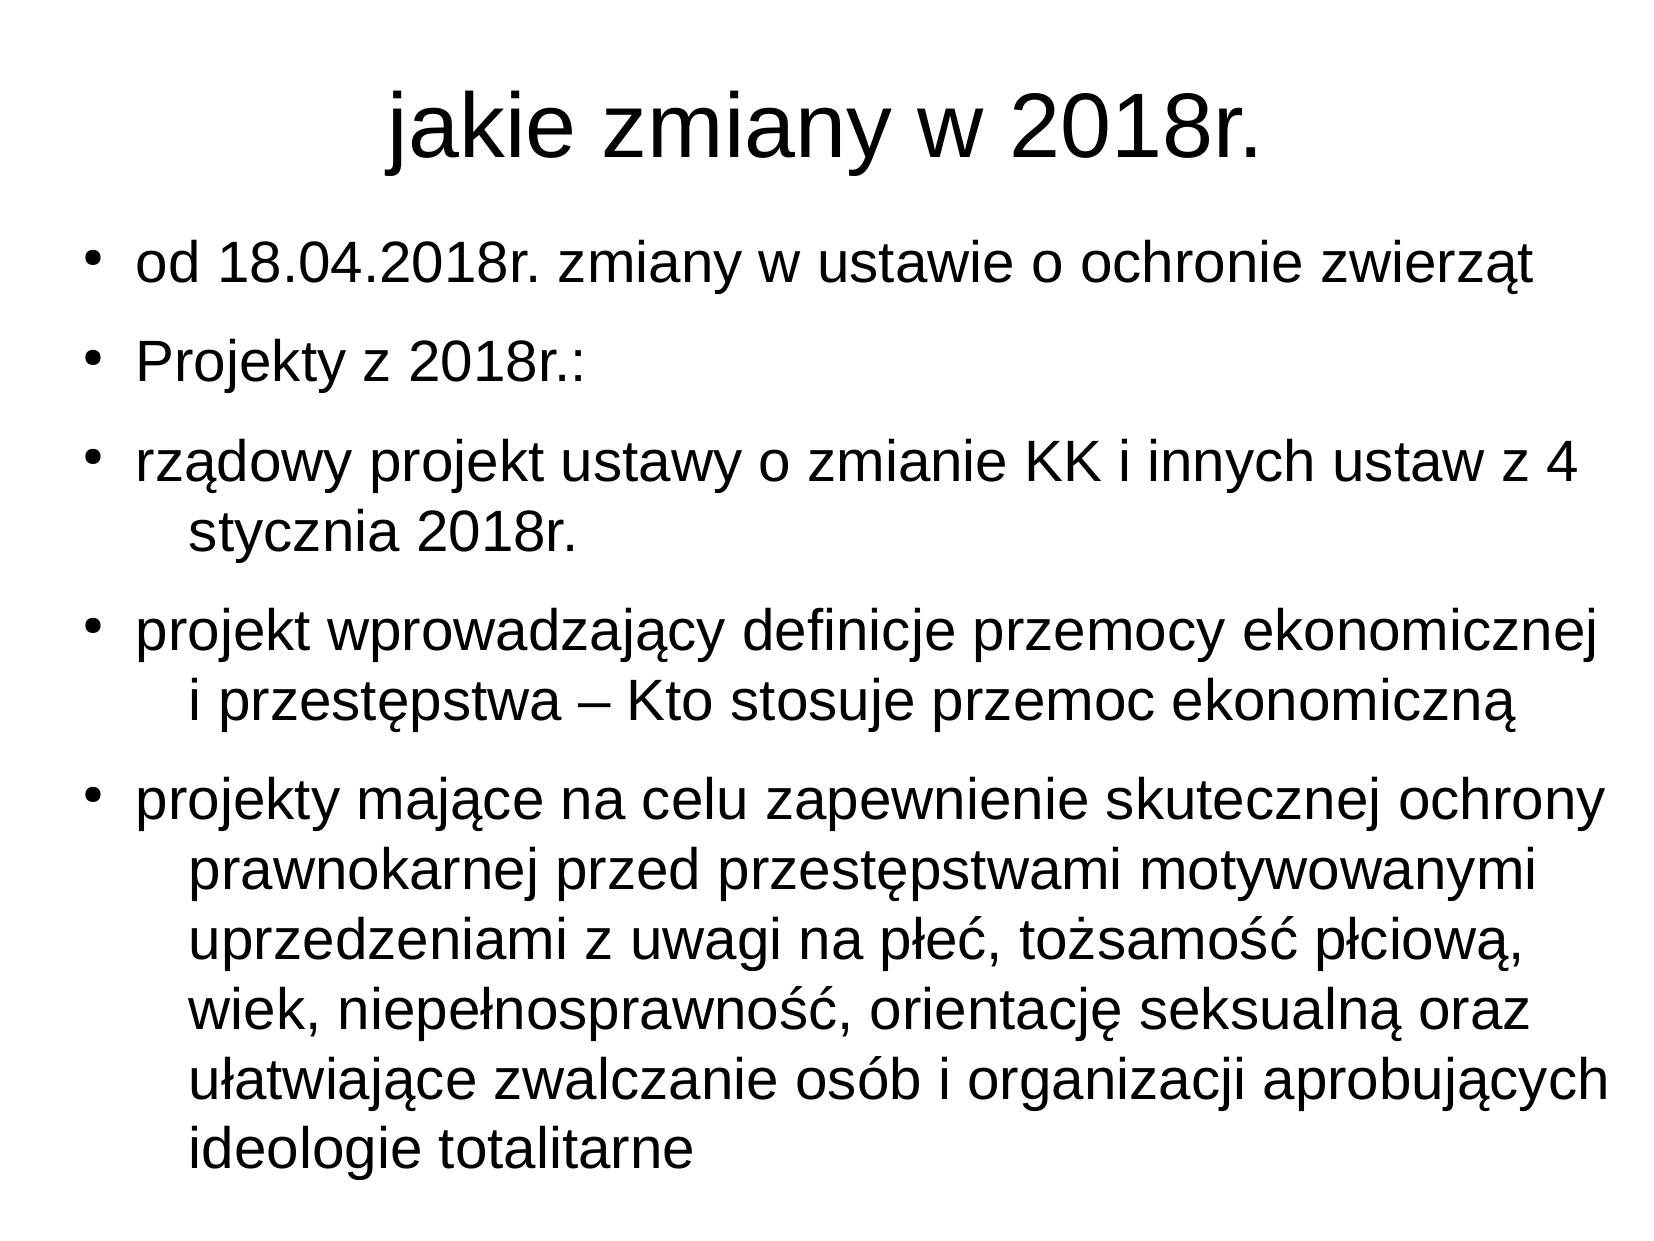

# jakie zmiany w 2018r.
od 18.04.2018r. zmiany w ustawie o ochronie zwierząt
Projekty z 2018r.:
rządowy projekt ustawy o zmianie KK i innych ustaw z 4 stycznia 2018r.
projekt wprowadzający definicje przemocy ekonomicznej i przestępstwa – Kto stosuje przemoc ekonomiczną
projekty mające na celu zapewnienie skutecznej ochrony prawnokarnej przed przestępstwami motywowanymi uprzedzeniami z uwagi na płeć, tożsamość płciową, wiek, niepełnosprawność, orientację seksualną oraz ułatwiające zwalczanie osób i organizacji aprobujących ideologie totalitarne